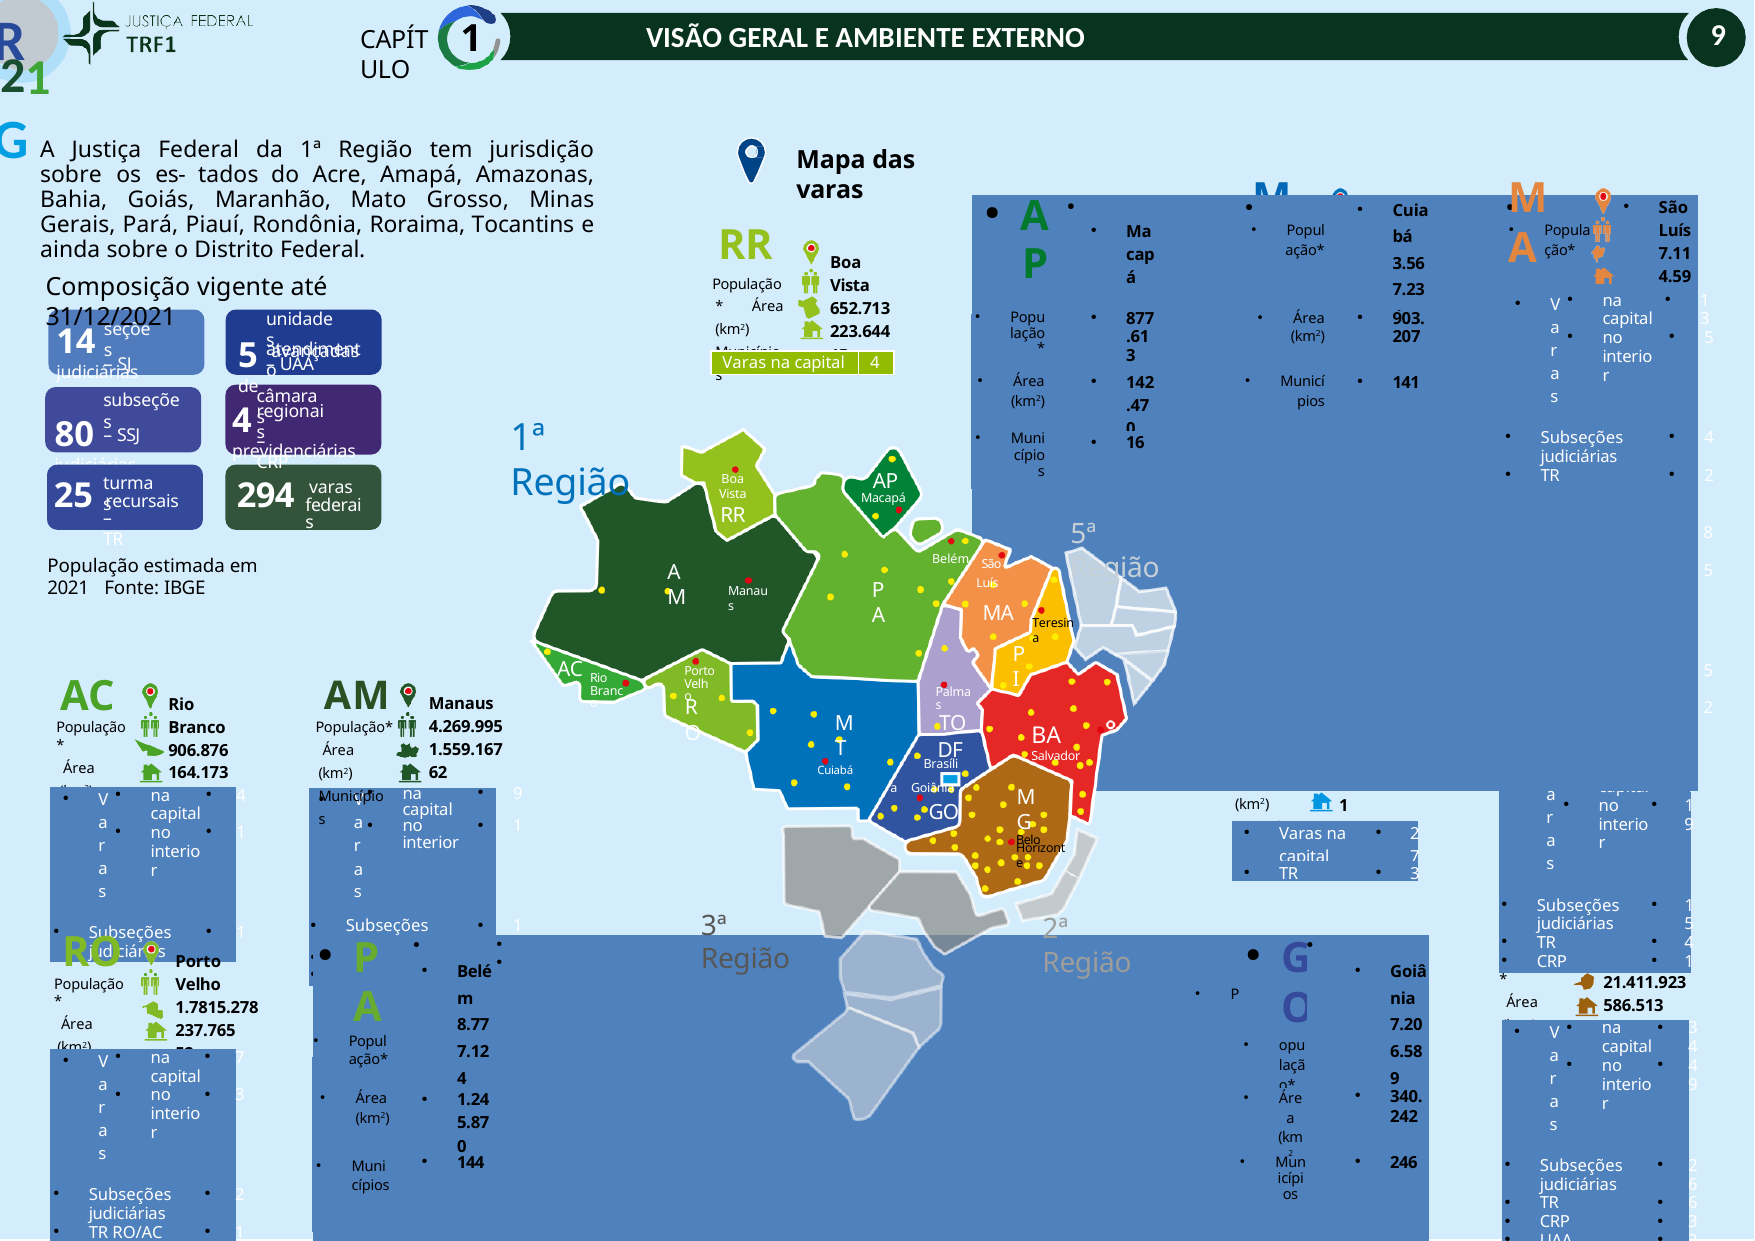

RG
1
9
21
VISÃO GERAL E AMBIENTE EXTERNO
CAPÍTULO
A Justiça Federal da 1ª Região tem jurisdição sobre os es- tados do Acre, Amapá, Amazonas, Bahia, Goiás, Maranhão, Mato Grosso, Minas Gerais, Pará, Piauí, Rondônia, Roraima, Tocantins e ainda sobre o Distrito Federal.
Mapa das varas
MT
MA
| AP | Macapá | | População\* | | Cuiabá 3.567.234 | | População\* | | São Luís 7.114.598 |
| --- | --- | --- | --- | --- | --- | --- | --- | --- | --- |
| População\* | 877.613 | | Área (km2) | | 903.207 | | Área (km2) | | 329.642 |
| Área (km2) | 142.470 | | Municípios | | 141 | | Municípios | | 217 |
| Municípios | 16 | | | | | | | | |
| | | | | | | | | | |
| | | | | | | | | | |
| | | | | | | | | | |
| | | | | | | | | | |
| | | | | | | | | | |
RR
População* Área (km2) Municípios
Boa Vista 652.713
223.644
15
Composição vigente até 31/12/2021
| Varas | na capital | 13 |
| --- | --- | --- |
| | no interior | 5 |
| Subseções judiciárias | | 4 |
| TR | | 2 |
| Varas | na capital | 9 |
| --- | --- | --- |
| | no interior | 9 |
| Subseções judiciárias | | 6 |
| TR | | 1 |
| UAA | | 1 |
5 avançadas de
unidades
| Varas | na capital | 6 |
| --- | --- | --- |
| | no interior | 2 |
| Subseções judiciárias | | 2 |
seções
14 judiciárias
atendimento
– UAA
– SJ
Varas na capital
4
câmaras
subseções
80 judiciárias
4 previdenciárias
regionais
PI
TO
1ª Região
– SSJ
– CRP
Teresina
Palmas
| População\* | 1.607.363 | População\* | 3.289.290 |
| --- | --- | --- | --- |
| Área (km2) | 277.423 | Área (km2) | 251.756 |
| Municípios | 139 | Municípios | 224 |
AP
Macapá
Boa Vista
RR
turmas
25 recursais	294
varas federais
– TR
5ª Região
| Varas | na capital | 8 |
| --- | --- | --- |
| | no interior | 5 |
| Subseções judiciárias | | 5 |
| TR | | 2 |
| Varas | na capital | 5 |
| --- | --- | --- |
| | no interior | 3 |
| Subseções Judiciárias | | 2 |
| TR | | 1 |
Belém São
Luís
MA
População estimada em 2021 Fonte: IBGE
AM
PA
Manaus
Teresina
BA
População*
PI
AC
Salvador 14.985.284
564.760
417
Porto Velho
AC
População*
Área (km2) Municípios
Rio Branco
AM
População*
Área (km2) Municípios
DF
População*
Palmas
TO
Manaus 4.269.995
1.559.167
62
Rio Branco 906.876
164.173
22
RO
BA Salvador
Área (km2) Municípios
MT
Brasília 3.094.325
5.760
1
DF
Brasília Goiânia
GO
| Varas | na capital | 24 |
| --- | --- | --- |
| | no interior | 19 |
| Subseções judiciárias | | 15 |
| TR | | 4 |
| CRP | | 1 |
Cuiabá
Área (km2) Municípios
MG
| Varas | na capital | 4 |
| --- | --- | --- |
| | no interior | 1 |
| Subseções judiciárias | | 1 |
| Varas | na capital | 9 |
| --- | --- | --- |
| | no interior | 1 |
| Subseções judiciárias | | 1 |
| TR AM/RR | | 1 |
| UAA | | 1 |
| Varas na capital | 27 |
| --- | --- |
| TR | 3 |
Belo
Horizonte
MG
População*
Área (km2) Municípios
3ª Região
2ª Região
Belo Horizonte 21.411.923
586.513
853
RO
População*
Área (km2) Municípios
| PA População\* | | Belém 8.777.124 | P | GO opulação\* | Goiânia 7.206.589 |
| --- | --- | --- | --- | --- | --- |
| Área (km2) | | 1.245.870 | | Área (km2 | 340.242 |
| Municípios | | 144 | | Municípios | 246 |
| | | | | | |
| | | | | | |
| | | | | | |
| | | | | | |
| | | | 4ª Região | | |
Porto Velho 1.7815.278
237.765
52
)
| Varas | na capital | 34 |
| --- | --- | --- |
| | no interior | 49 |
| Subseções judiciárias | | 26 |
| TR | | 6 |
| CRP | | 3 |
| UAA | | 2 |
| Varas | na capital | 7 |
| --- | --- | --- |
| | no interior | 3 |
| Subseções judiciárias | | 2 |
| TR RO/AC | | 1 |
| UAA | | 1 |
| Varas | na capital | 16 |
| --- | --- | --- |
| | no interior | 9 |
| Subseções judiciárias | | 8 |
| TR GO | | 2 |
| Varas | na capital | 12 |
| --- | --- | --- |
| | no interior | 10 |
| Subseções judiciárias | | 8 |
| TR PA/AP | | 2 |